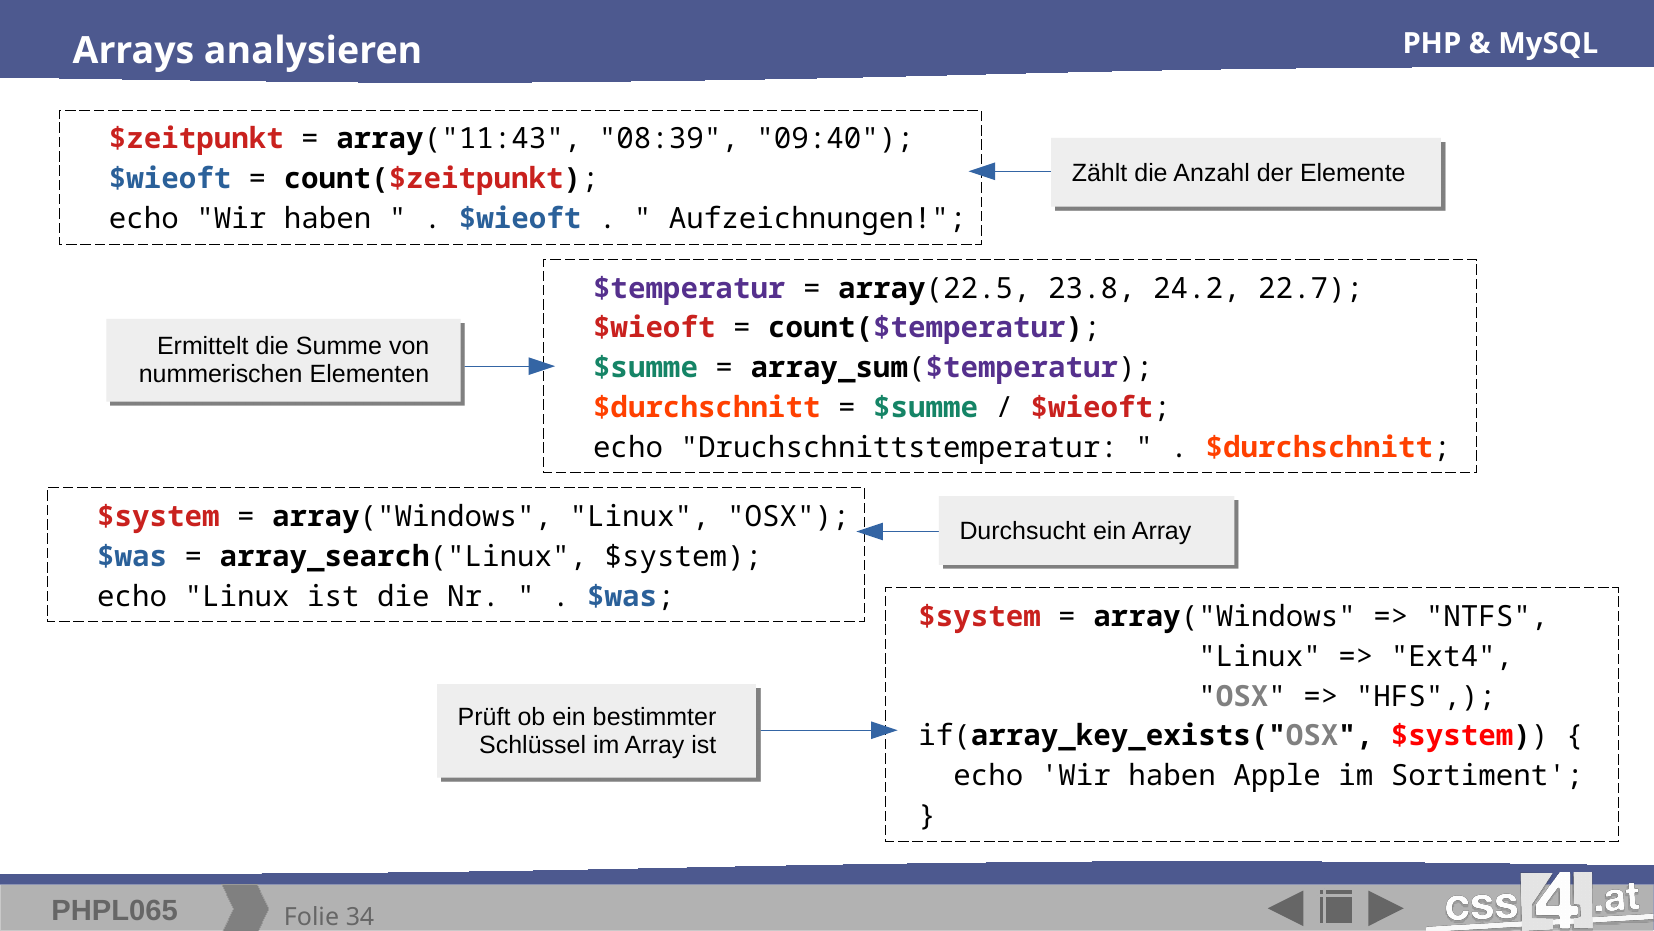

PHP & MySQL
Arrays analysieren
 $zeitpunkt = array("11:43", "08:39", "09:40");
 $wieoft = count($zeitpunkt);
 echo "Wir haben " . $wieoft . " Aufzeichnungen!";
Zählt die Anzahl der Elemente
 $temperatur = array(22.5, 23.8, 24.2, 22.7);
 $wieoft = count($temperatur);
 $summe = array_sum($temperatur);
 $durchschnitt = $summe / $wieoft;
 echo "Druchschnittstemperatur: " . $durchschnitt;
Ermittelt die Summe von
nummerischen Elementen
 $system = array("Windows", "Linux", "OSX");
 $was = array_search("Linux", $system);
 echo "Linux ist die Nr. " . $was;
Durchsucht ein Array
$system = array("Windows" => "NTFS",
 "Linux" => "Ext4",
 "OSX" => "HFS",);
if(array_key_exists("OSX", $system)) {
 echo 'Wir haben Apple im Sortiment';
}
Prüft ob ein bestimmter
Schlüssel im Array ist
PHPL065
Folie